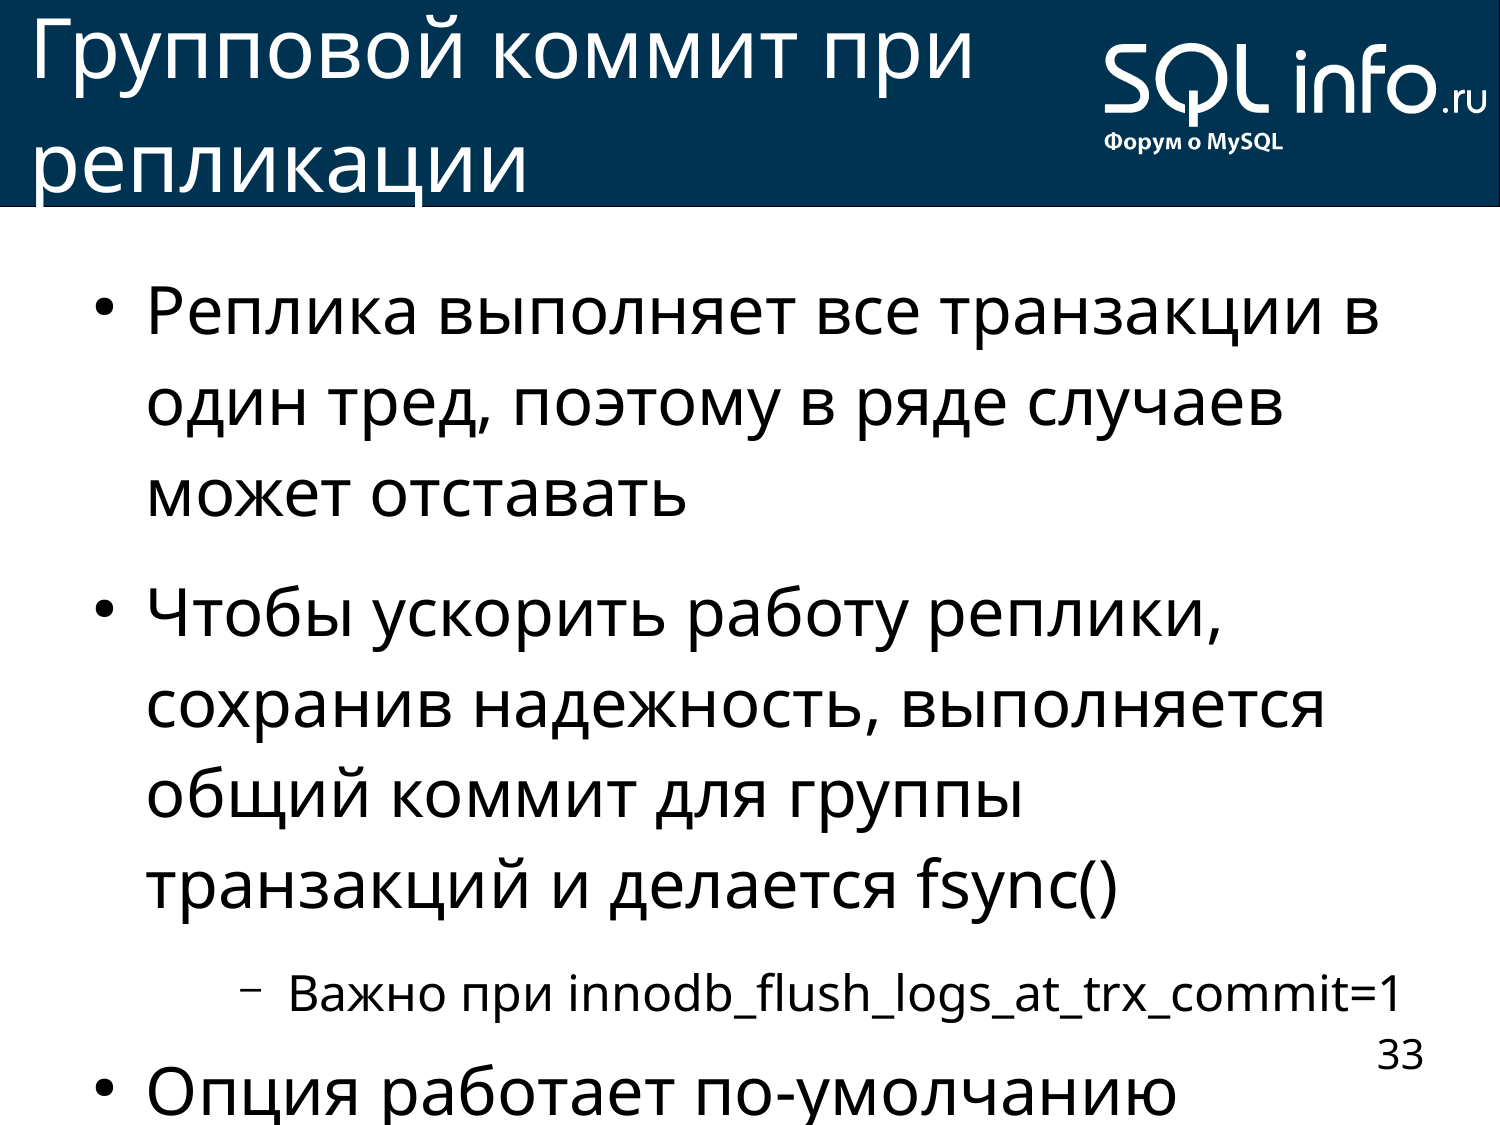

# Групповой коммит при репликации
Реплика выполняет все транзакции в один тред, поэтому в ряде случаев может отставать
Чтобы ускорить работу реплики, сохранив надежность, выполняется общий коммит для группы транзакций и делается fsync()
Важно при innodb_flush_logs_at_trx_commit=1
Опция работает по-умолчанию
33